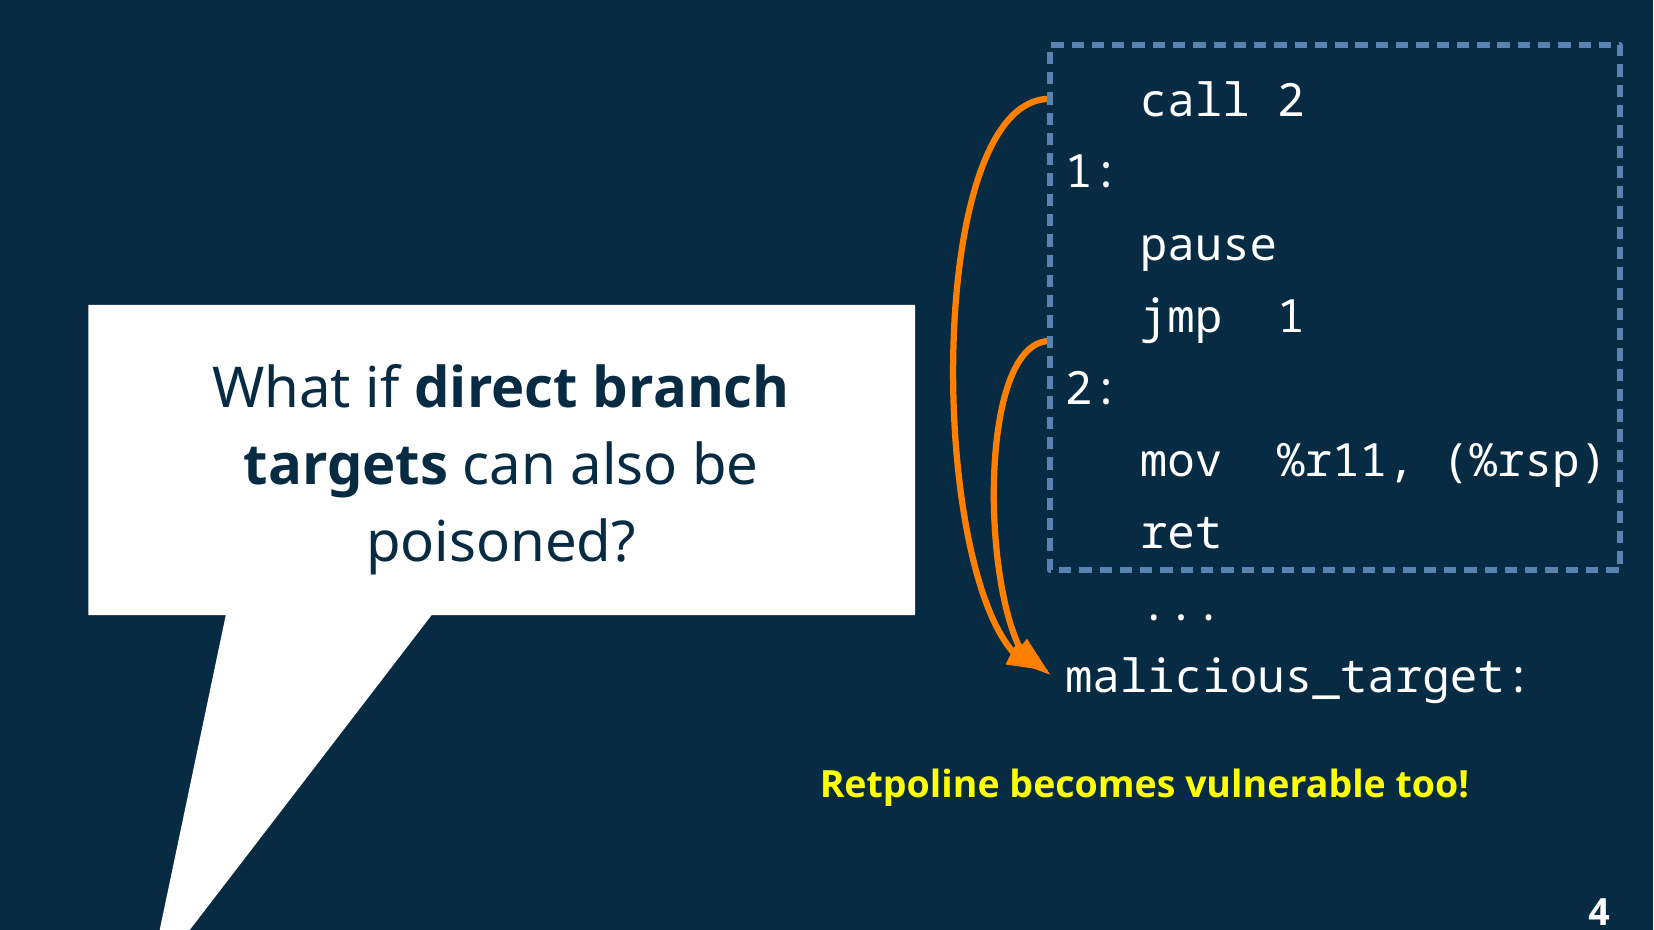

call 2
1:
	pause
	jmp 1
2:
	mov %r11, (%rsp)
	ret
	...
malicious_target:
# What if direct branch targets can also be poisoned?
Retpoline becomes vulnerable too!